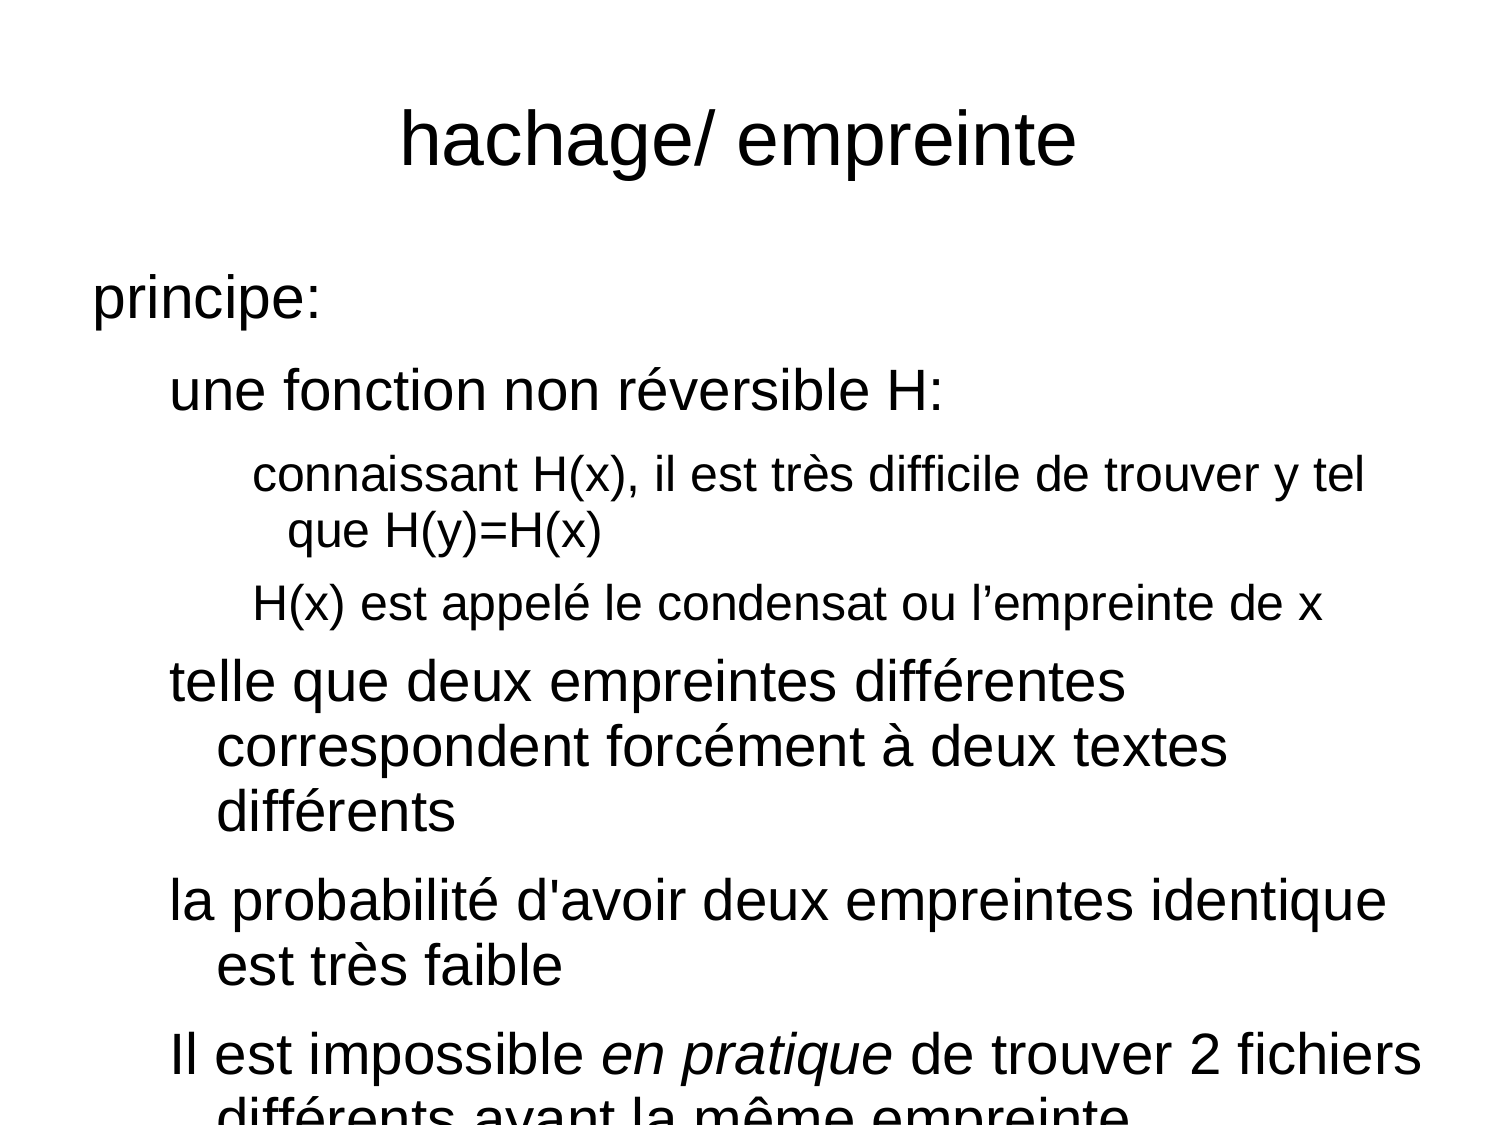

# hachage/ empreinte
principe:
une fonction non réversible H:
connaissant H(x), il est très difficile de trouver y tel que H(y)=H(x)
H(x) est appelé le condensat ou l’empreinte de x
telle que deux empreintes différentes correspondent forcément à deux textes différents
la probabilité d'avoir deux empreintes identique est très faible
Il est impossible en pratique de trouver 2 fichiers différents ayant la même empreinte